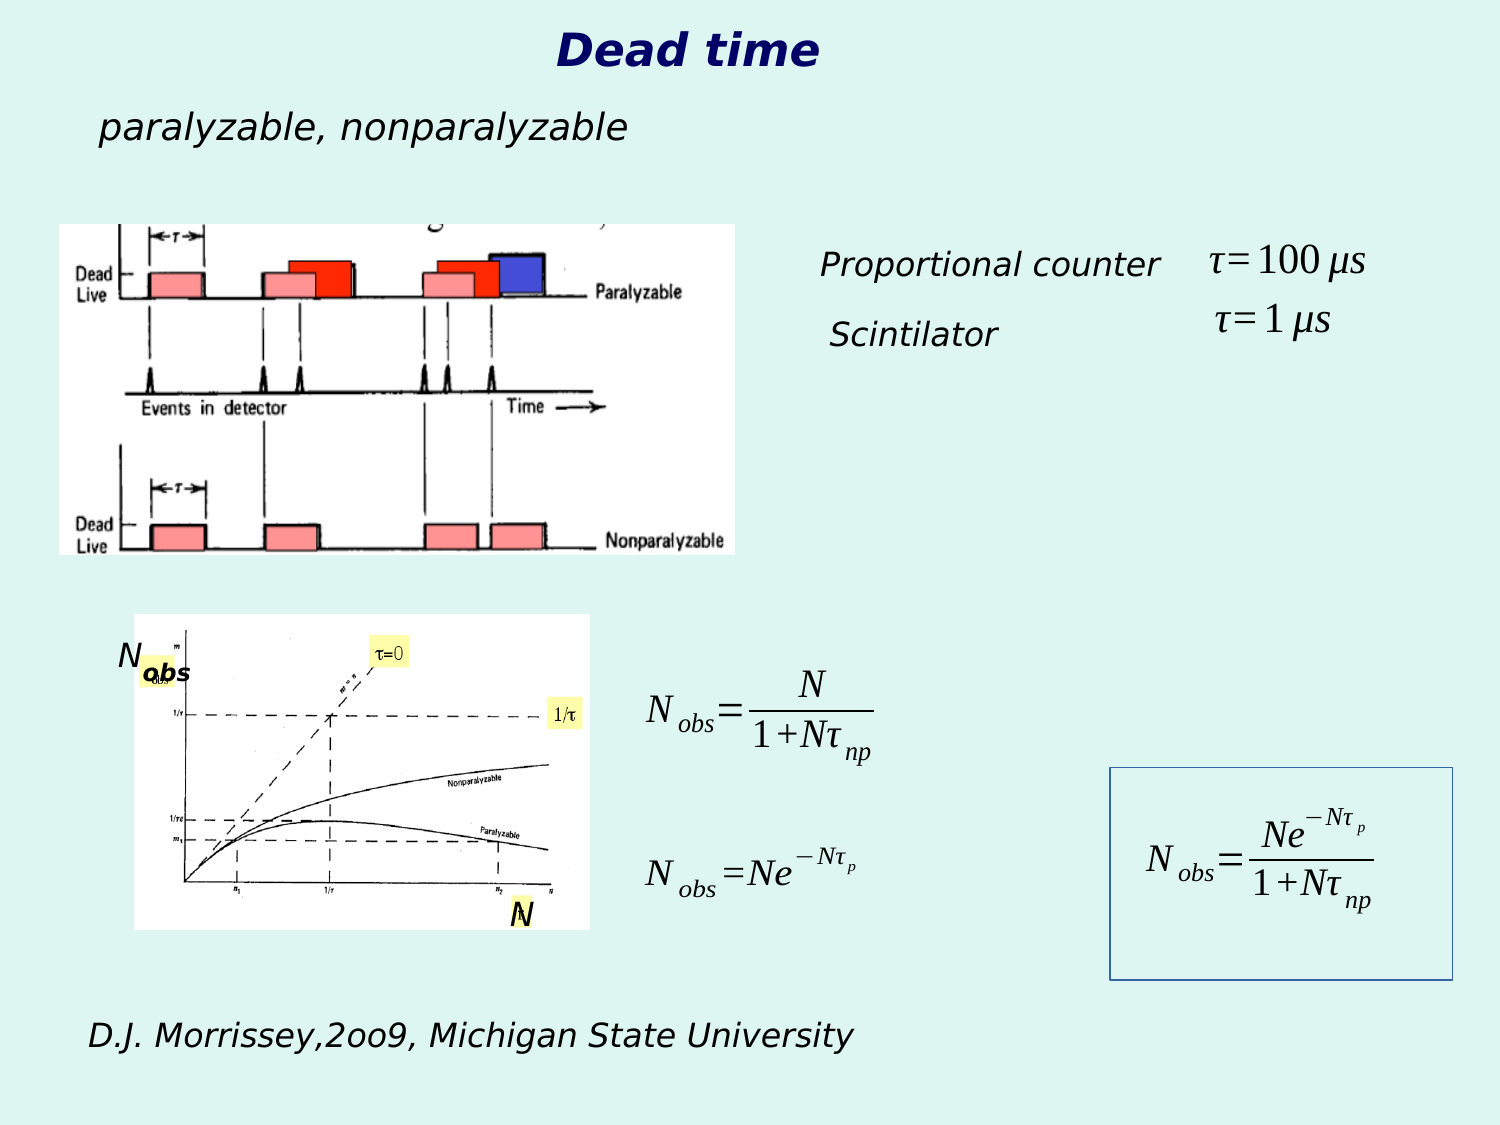

Dead time
paralyzable, nonparalyzable
Proportional counter
Scintilator
Nobs
N
D.J. Morrissey,2oo9, Michigan State University